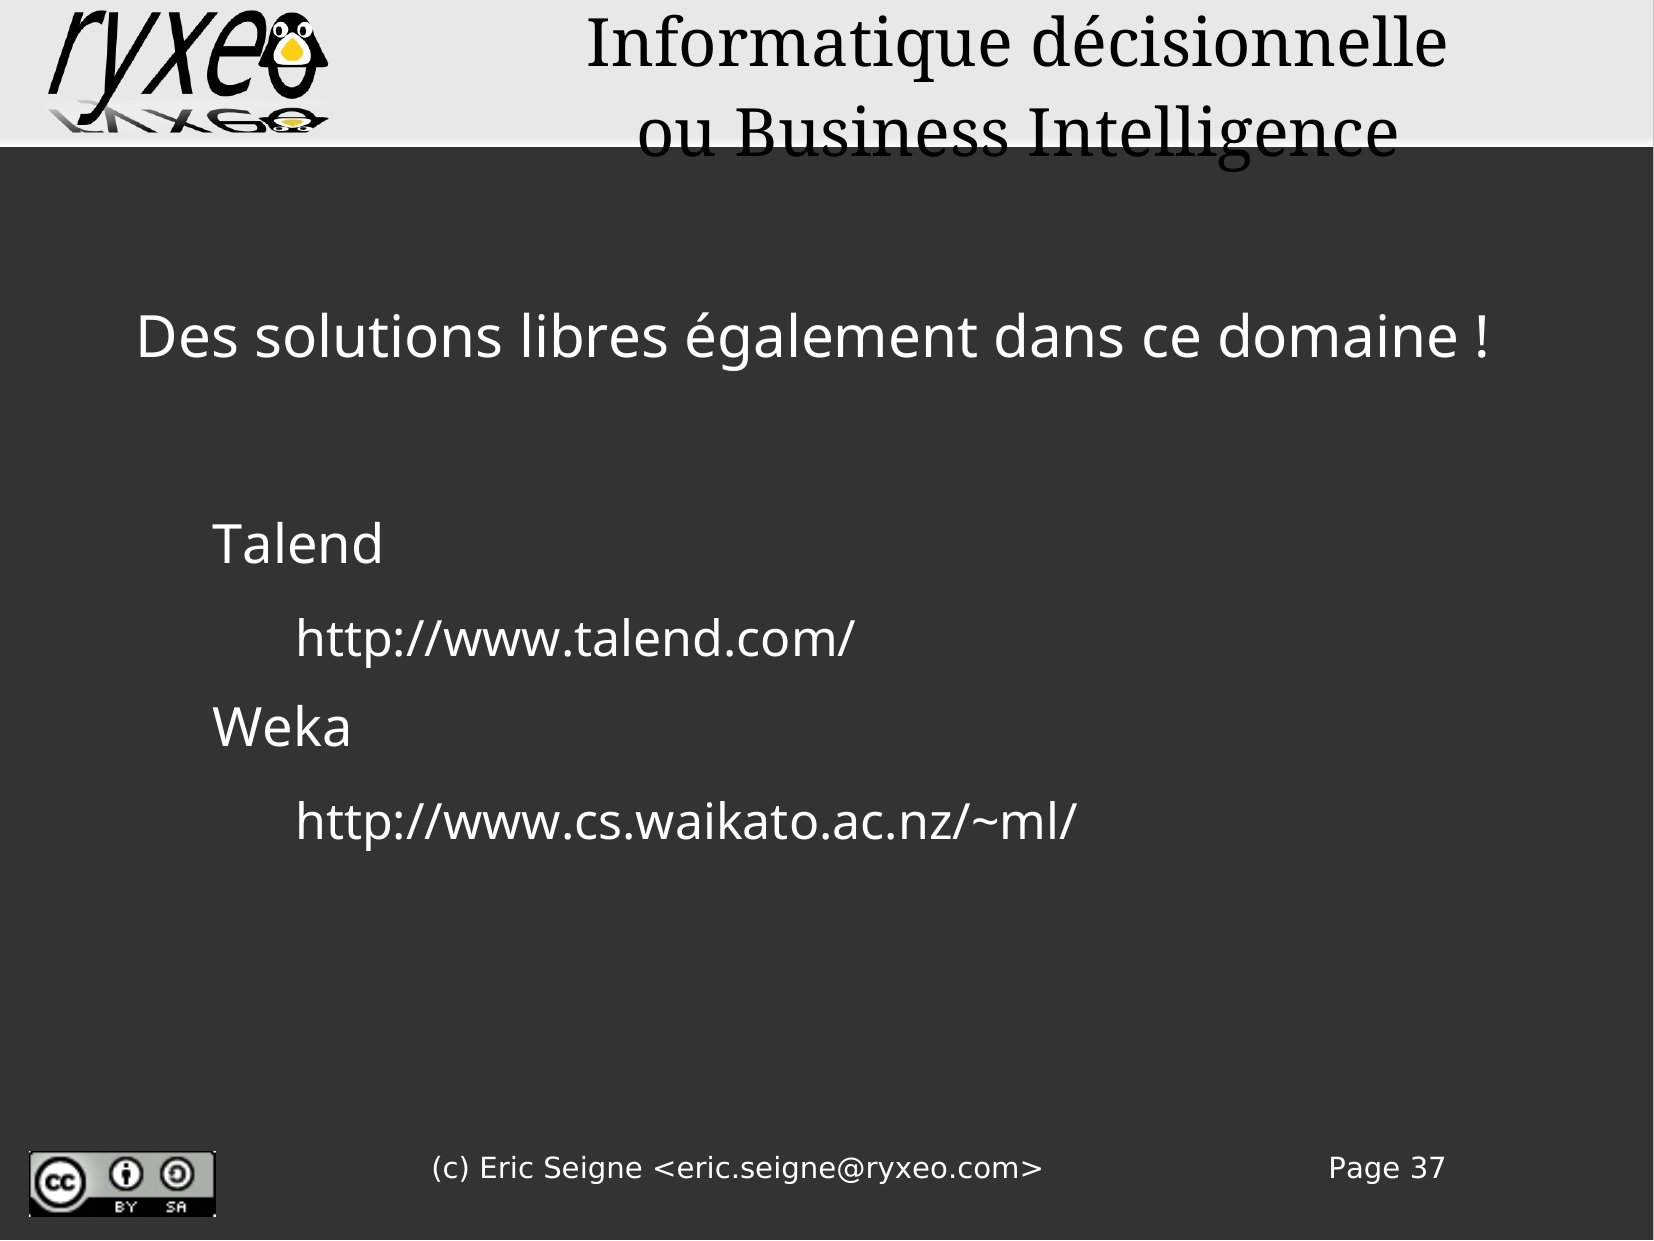

# Informatique décisionnelle ou Business Intelligence
Des solutions libres également dans ce domaine !
Talend
http://www.talend.com/
Weka
http://www.cs.waikato.ac.nz/~ml/
Toto le héro
37